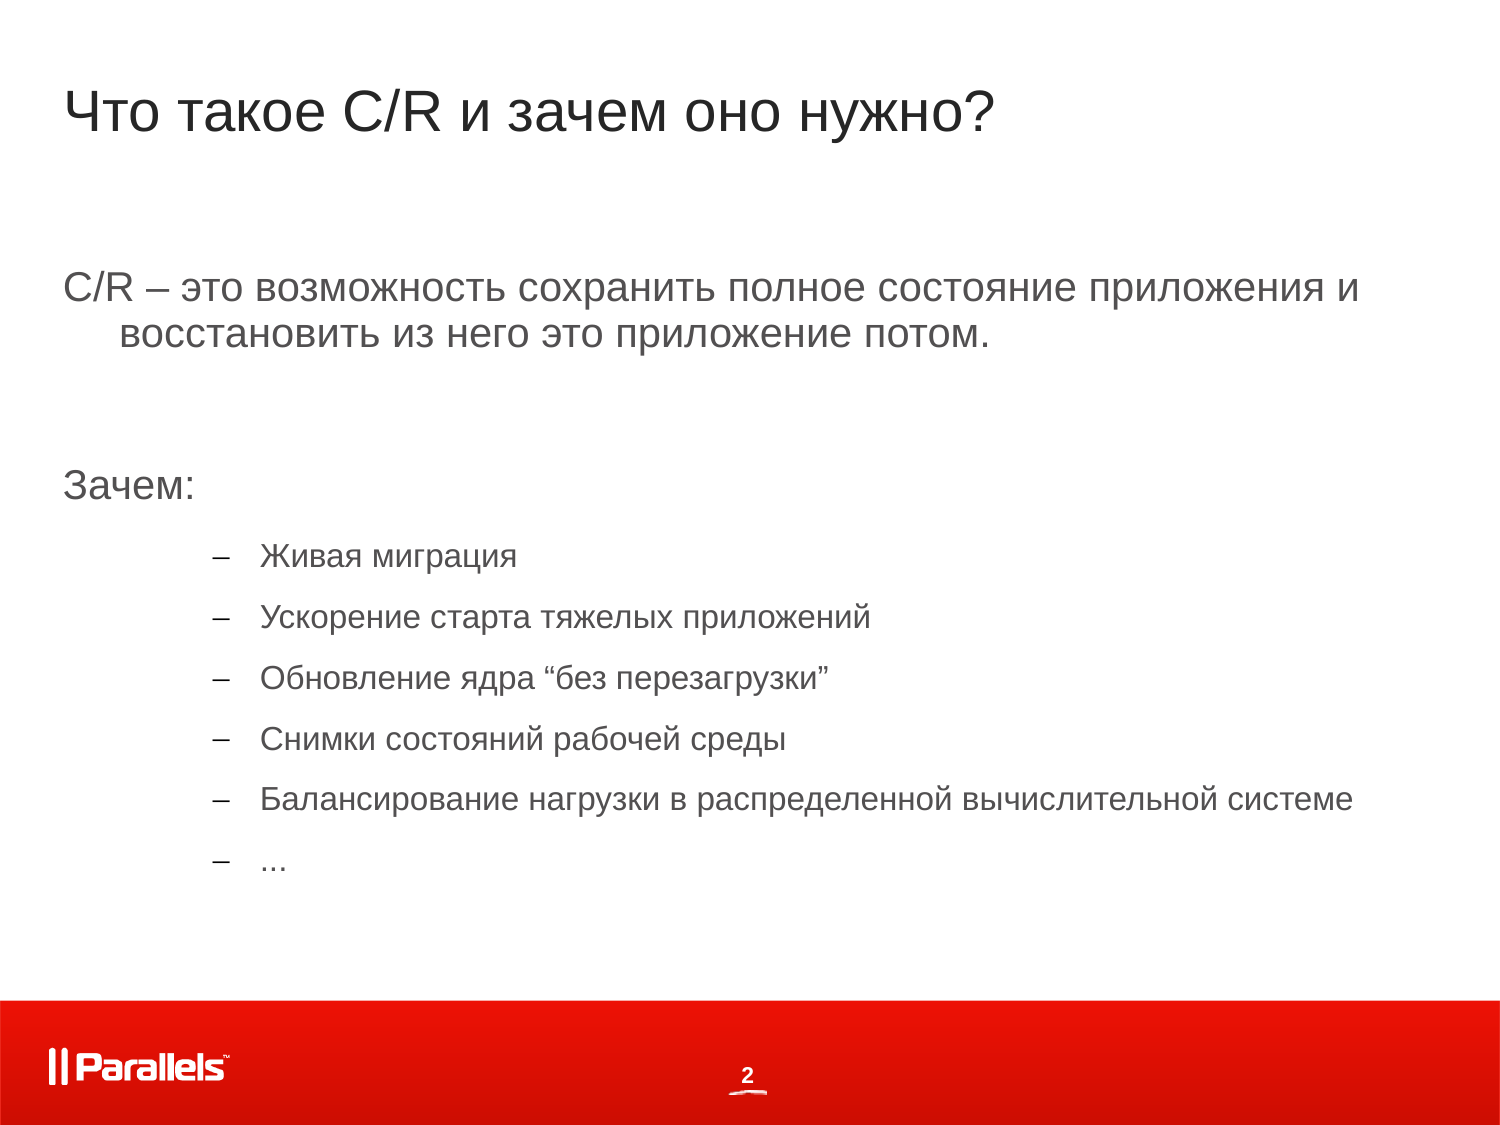

# Что такое C/R и зачем оно нужно?
C/R – это возможность сохранить полное состояние приложения и восстановить из него это приложение потом.
Зачем:
Живая миграция
Ускорение старта тяжелых приложений
Обновление ядра “без перезагрузки”
Снимки состояний рабочей среды
Балансирование нагрузки в распределенной вычислительной системе
...